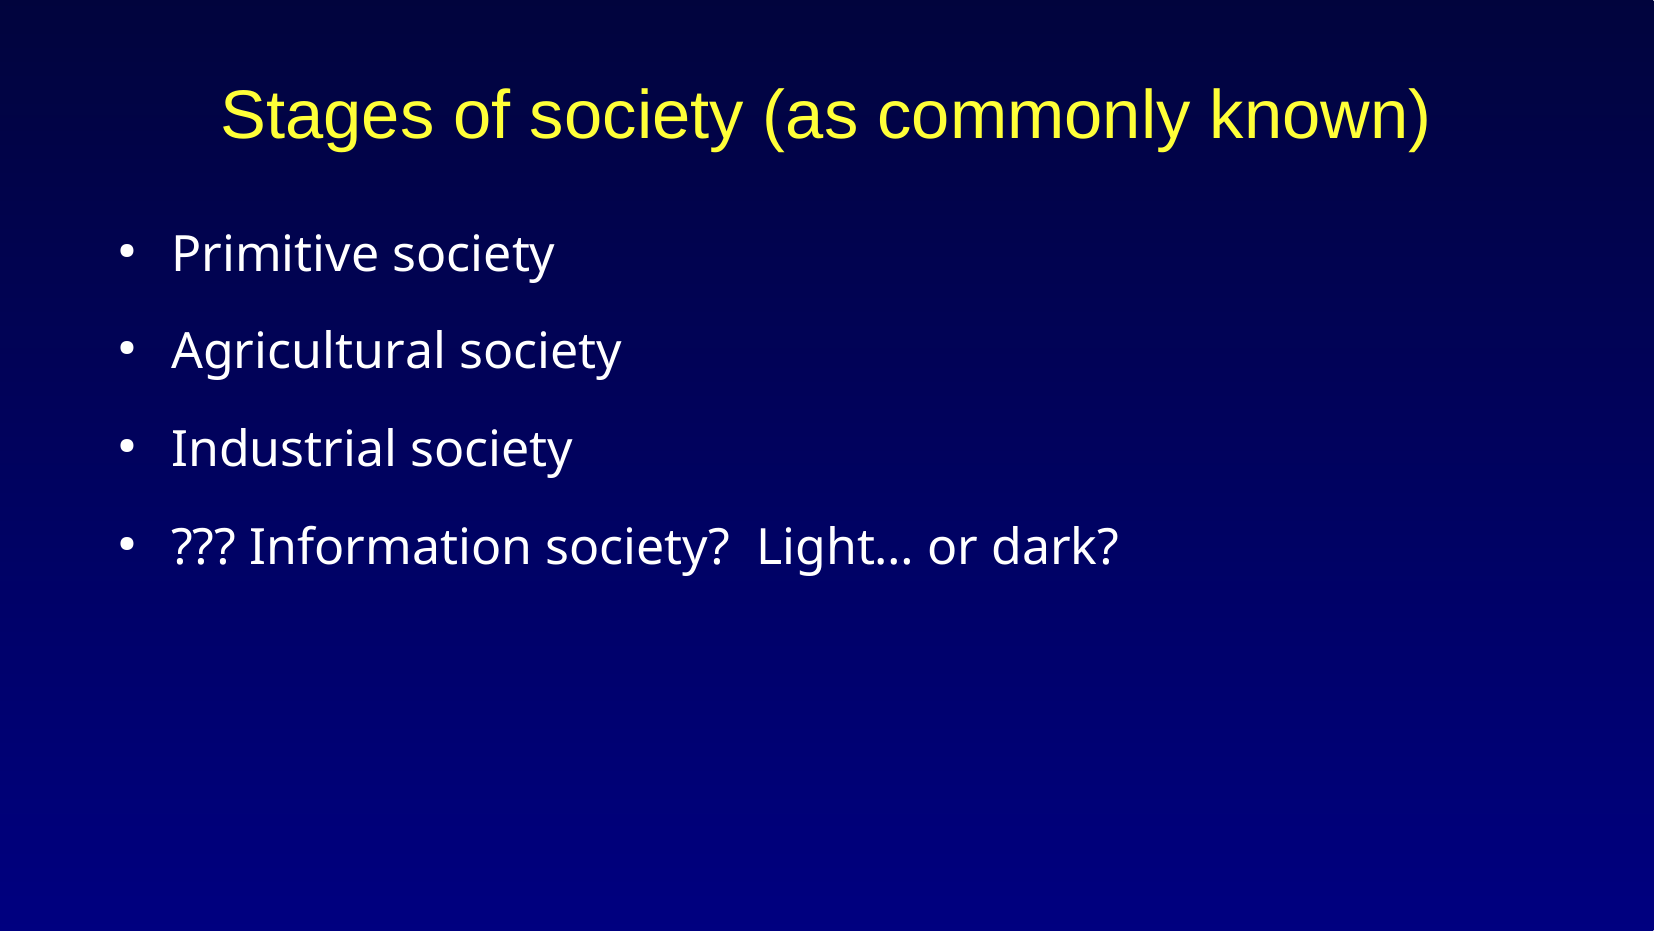

# Stages of society (as commonly known)
Primitive society
Agricultural society
Industrial society
??? Information society? Light… or dark?